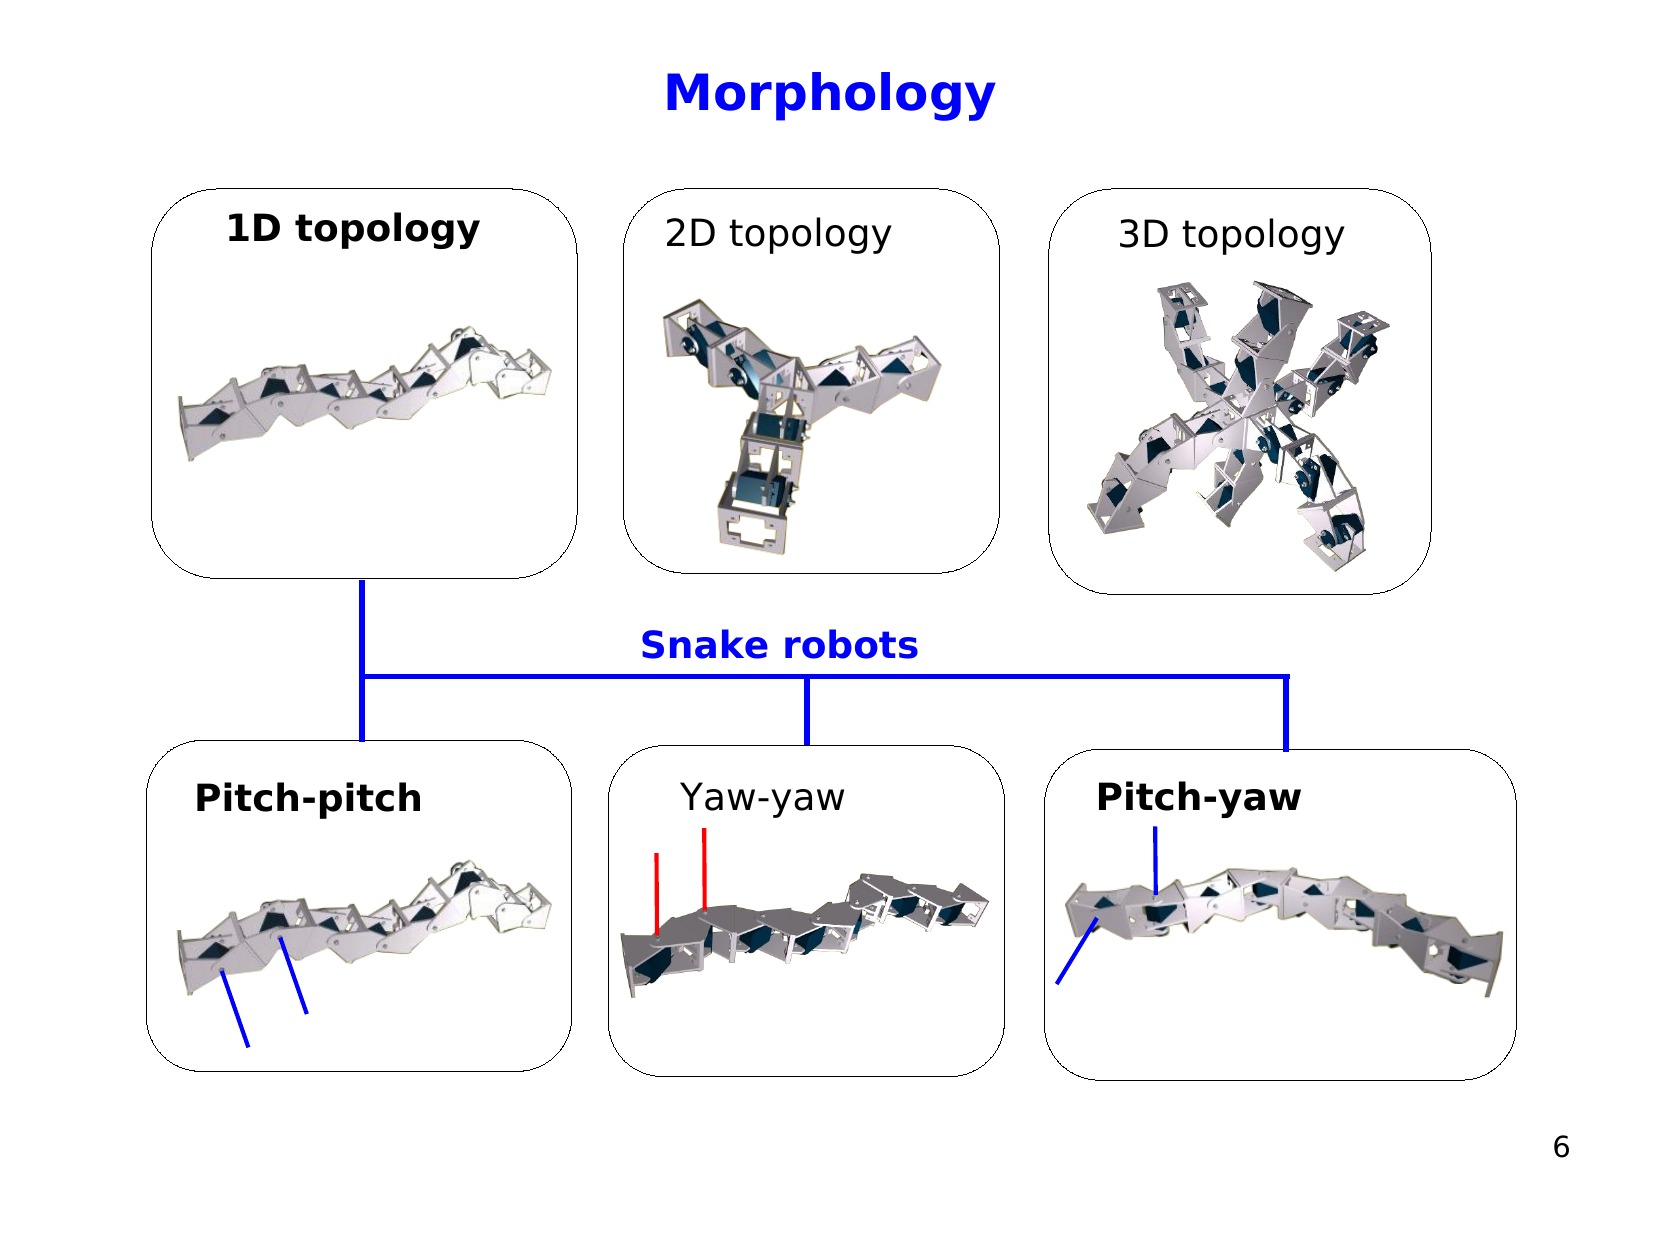

Morphology
3D topology
1D topology
2D topology
Snake robots
Yaw-yaw
Pitch-yaw
Pitch-pitch
6